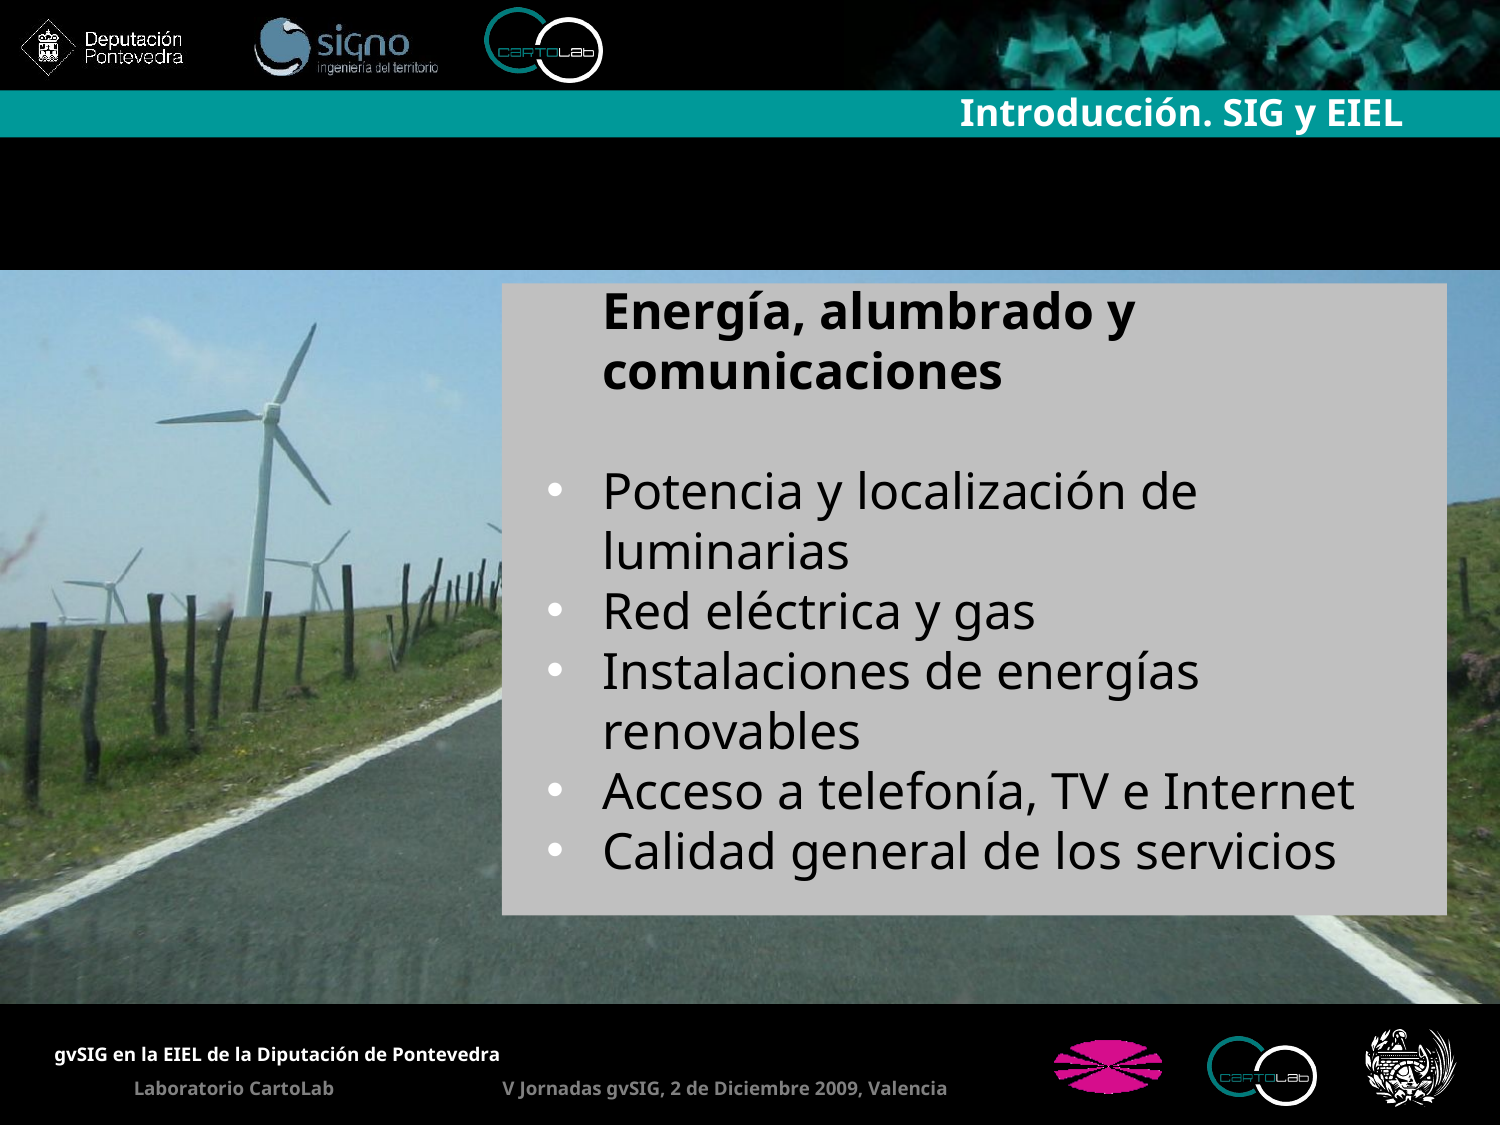

Introducción. SIG y EIEL
	Energía, alumbrado y comunicaciones
Potencia y localización de luminarias
Red eléctrica y gas
Instalaciones de energías renovables
Acceso a telefonía, TV e Internet
Calidad general de los servicios